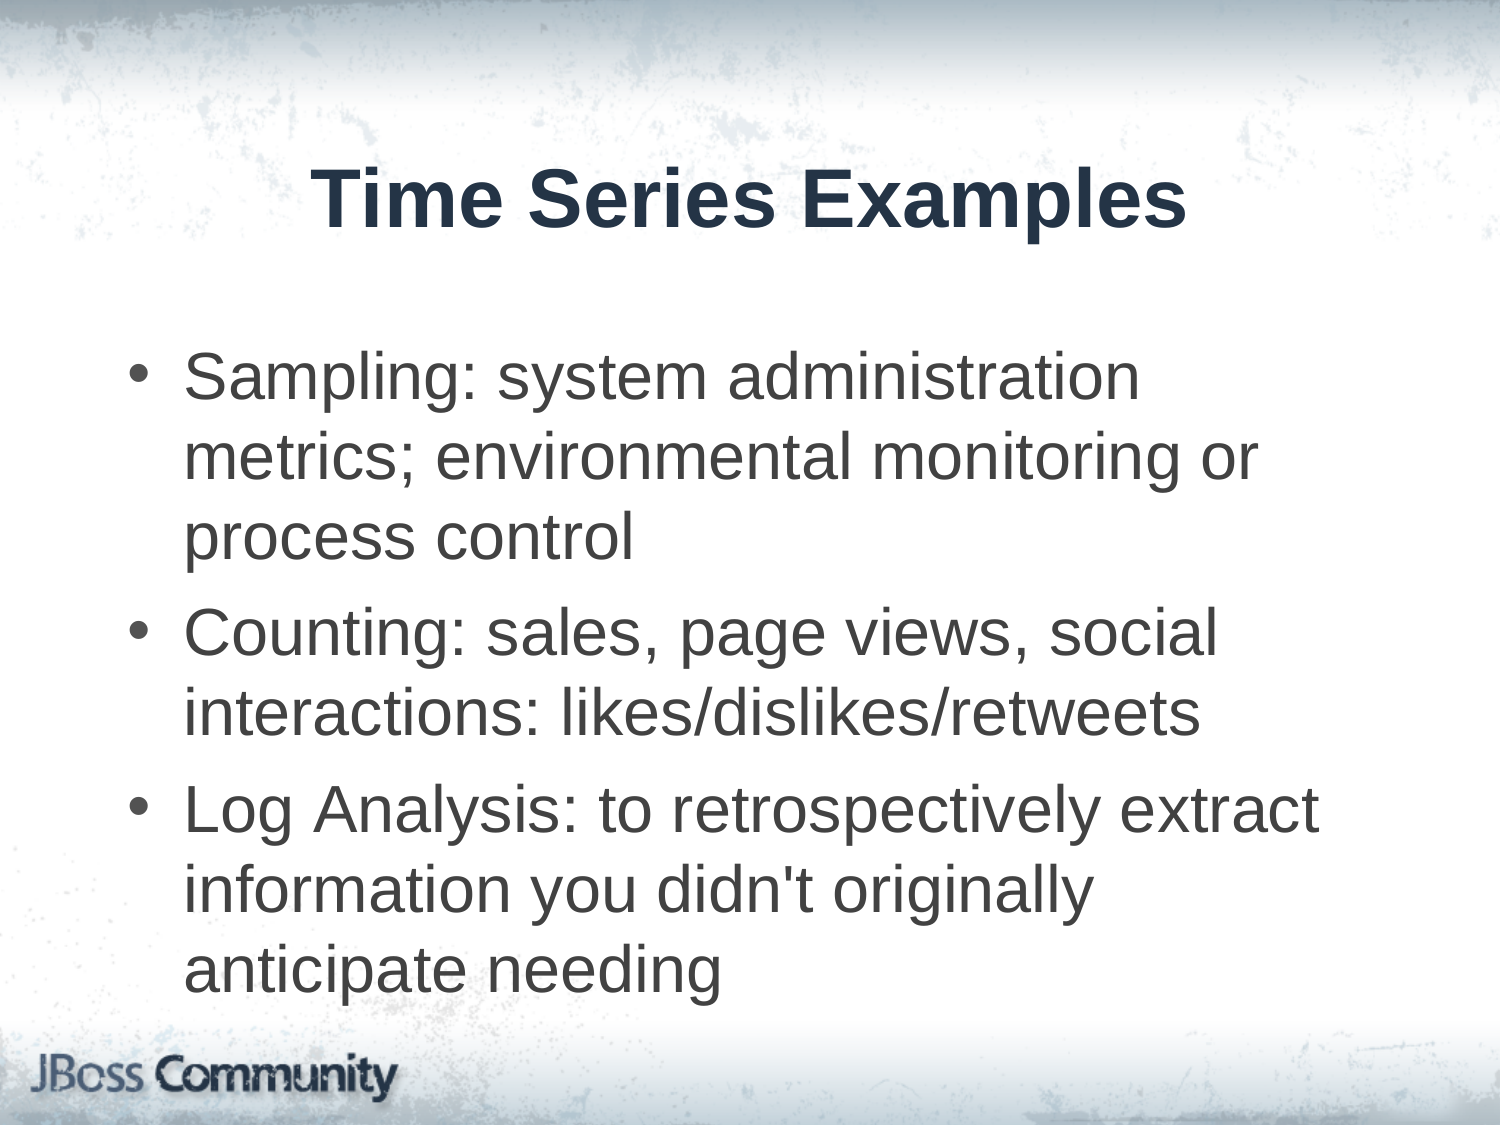

# Time Series Examples
Sampling: system administration metrics; environmental monitoring or process control
Counting: sales, page views, social interactions: likes/dislikes/retweets
Log Analysis: to retrospectively extract information you didn't originally anticipate needing